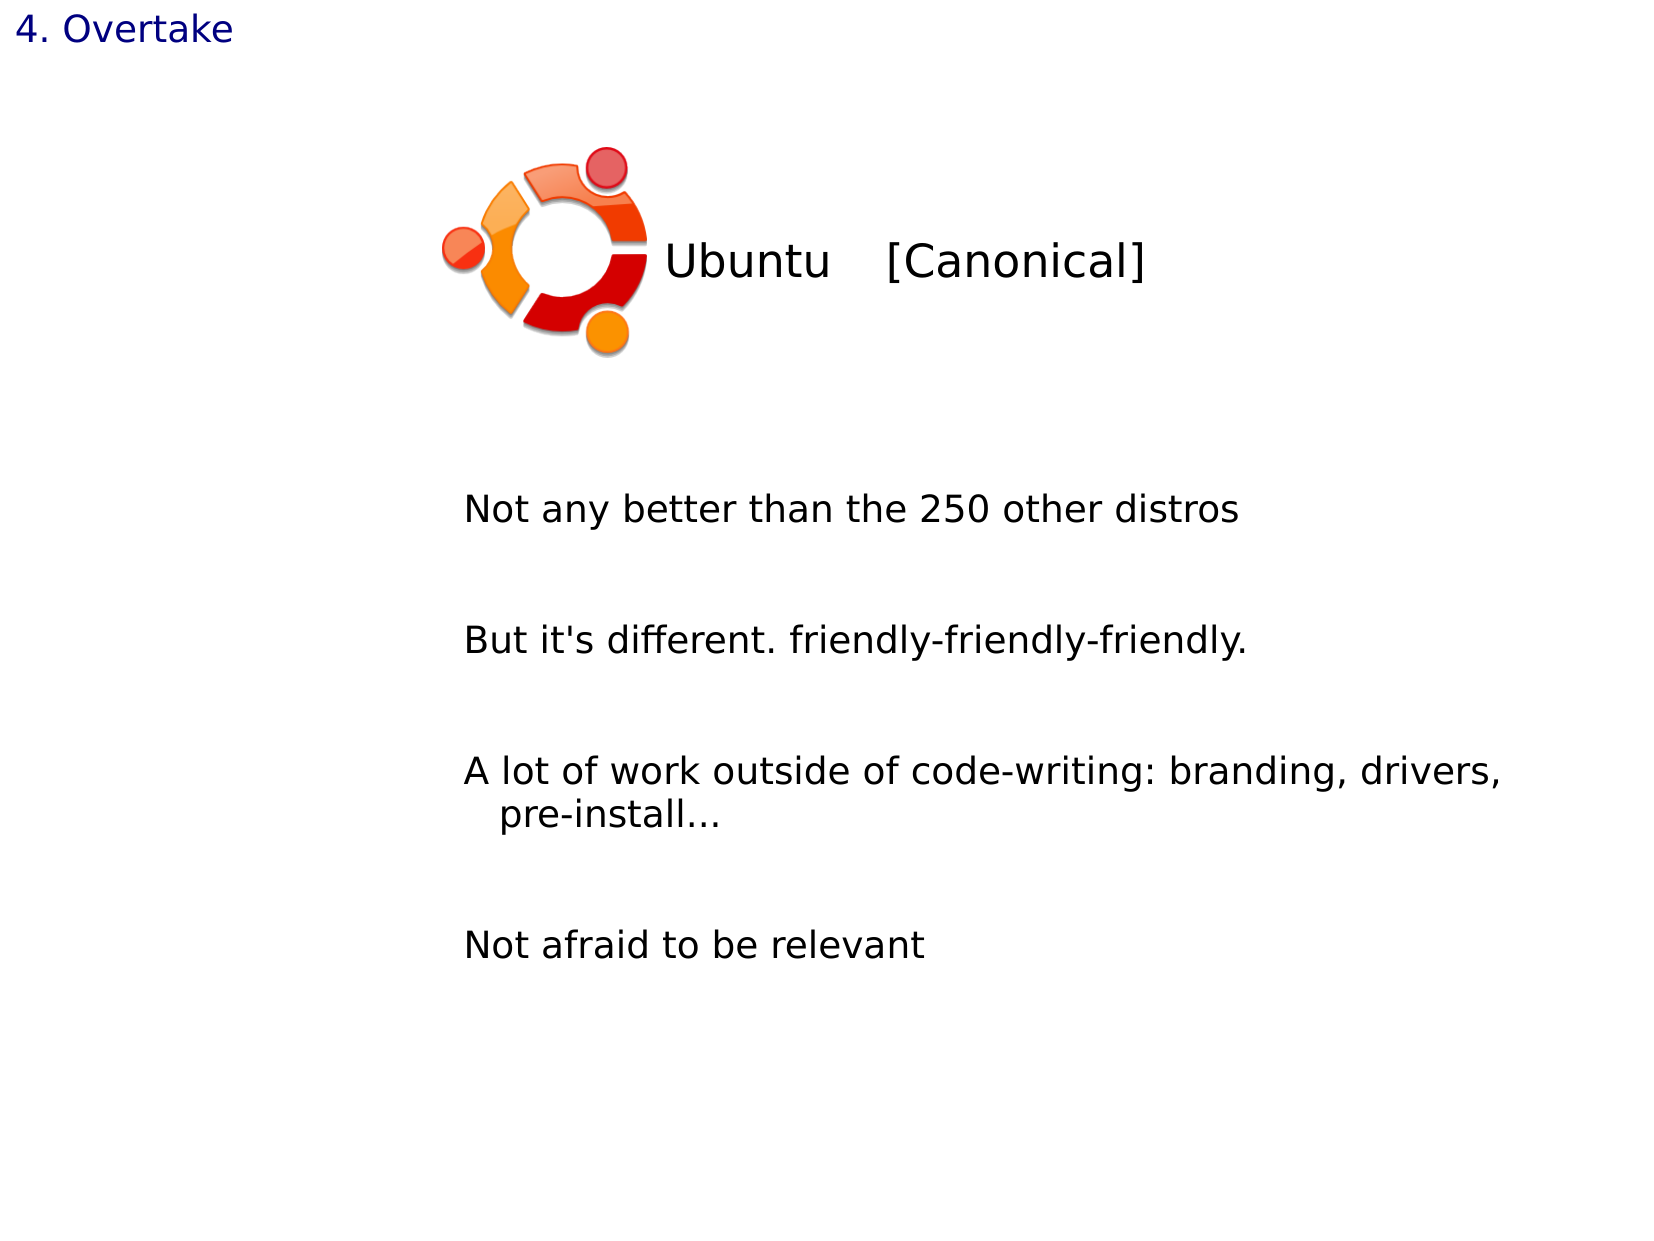

4. Overtake
Ubuntu 	[Canonical]
Not any better than the 250 other distros
But it's different. friendly-friendly-friendly.
A lot of work outside of code-writing: branding, drivers, pre-install...
Not afraid to be relevant